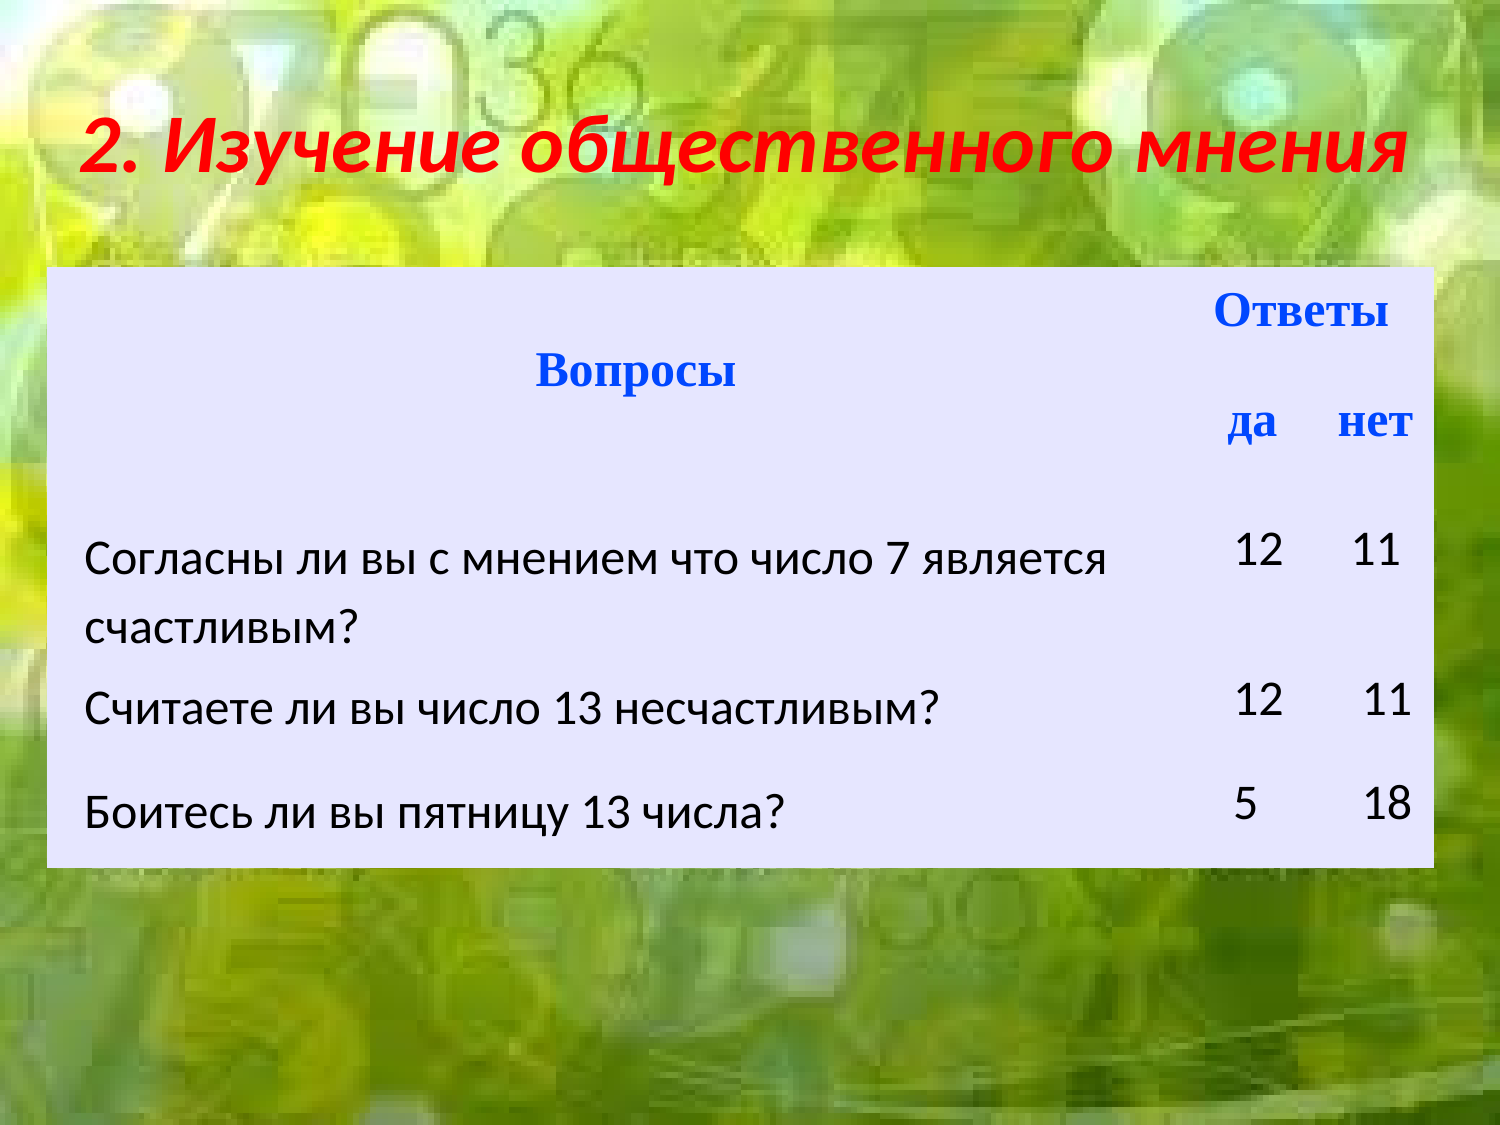

# 2. Изучение общественного мнения
| Вопросы | Ответы | |
| --- | --- | --- |
| | да | нет |
| Согласны ли вы с мнением что число 7 является счастливым? | 12 | 11 |
| Считаете ли вы число 13 несчастливым? | 12 | 11 |
| Боитесь ли вы пятницу 13 числа? | 5 | 18 |